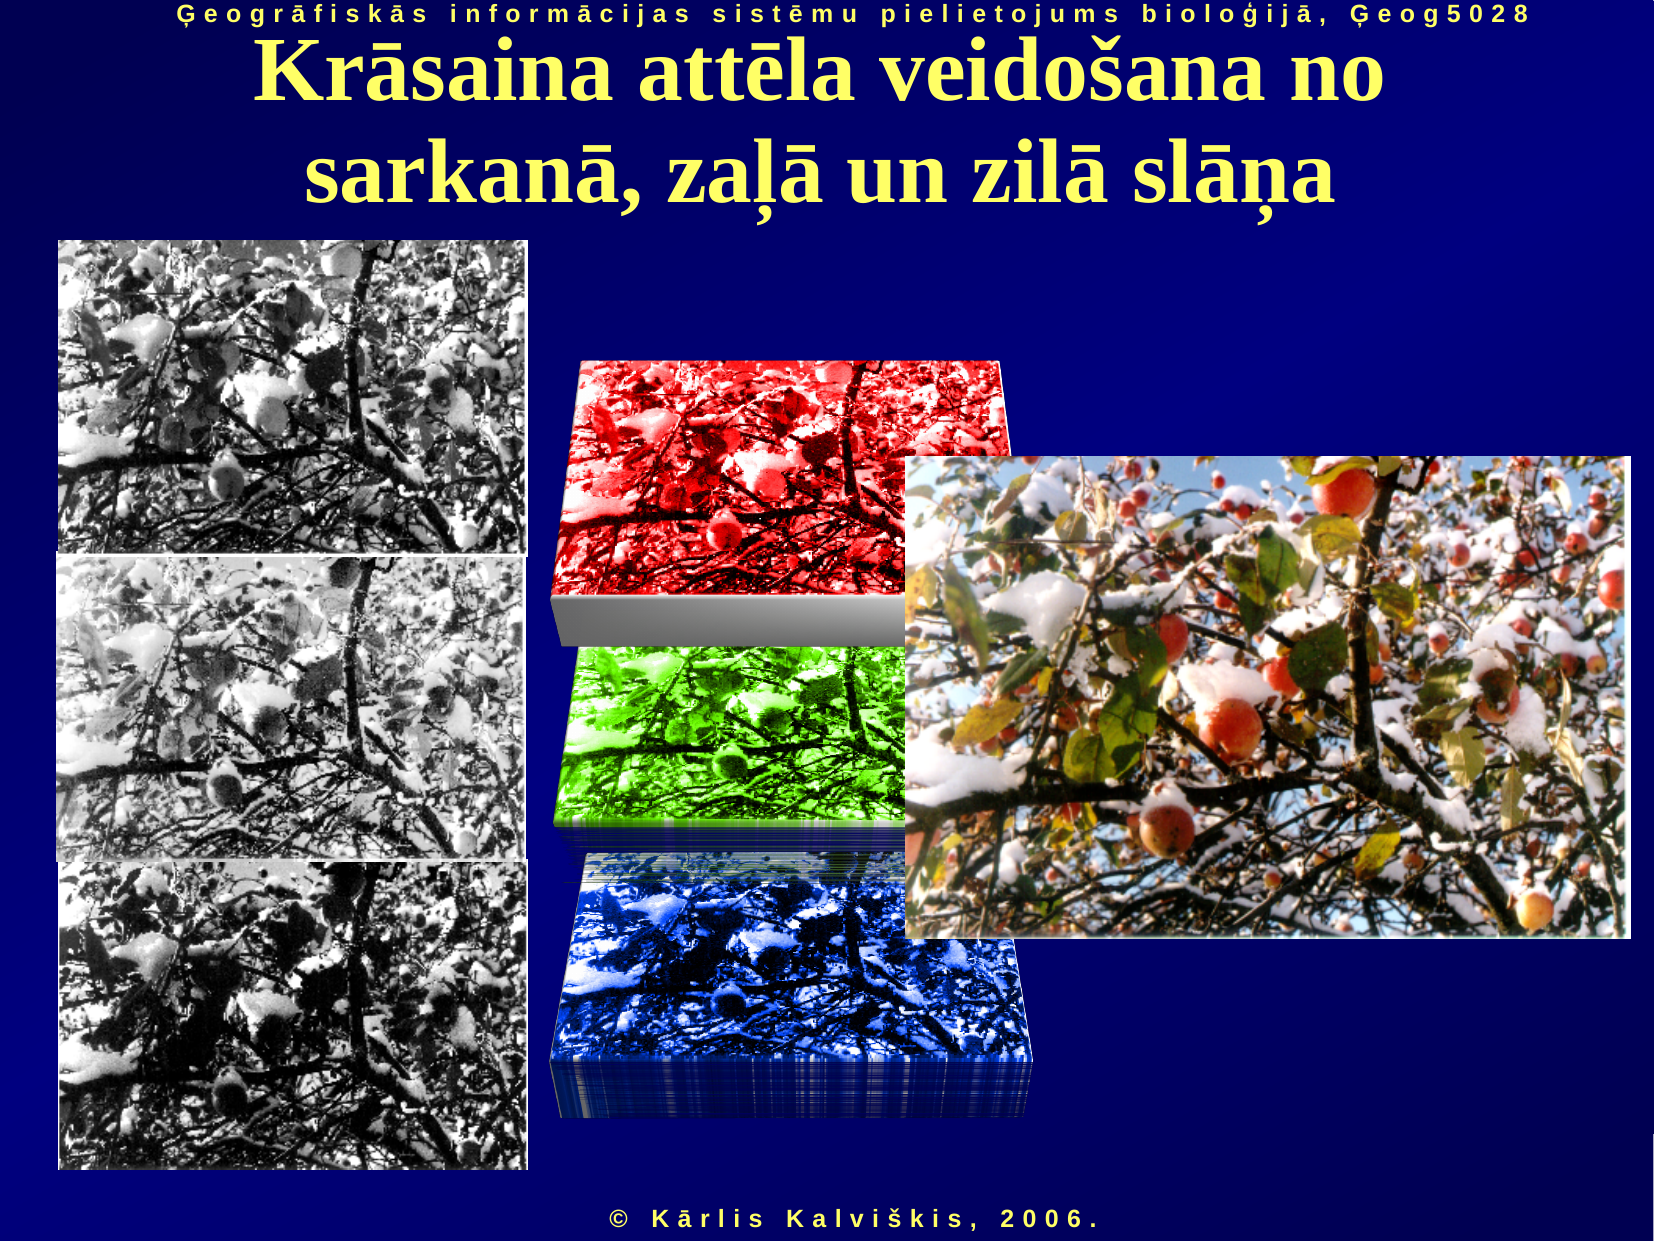

# Krāsaina attēla veidošana no sarkanā, zaļā un zilā slāņa